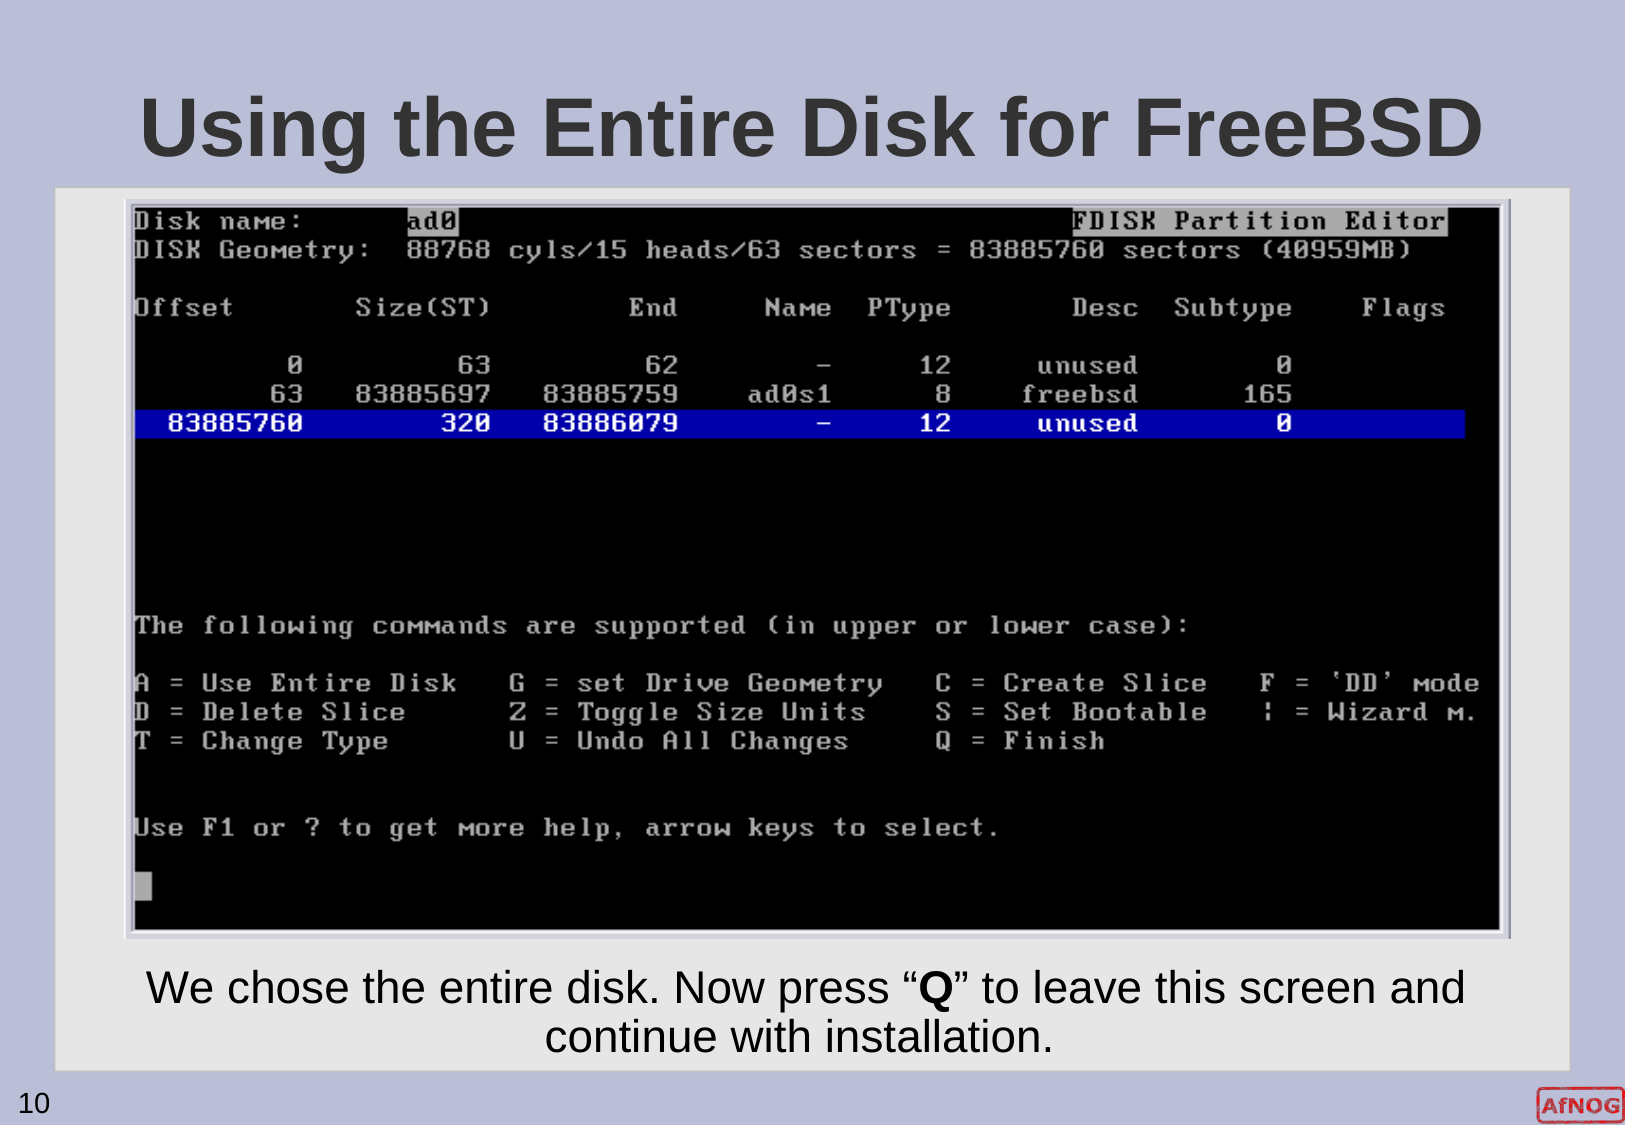

# Using the Entire Disk for FreeBSD
We chose the entire disk. Now press “Q” to leave this screen and continue with installation.